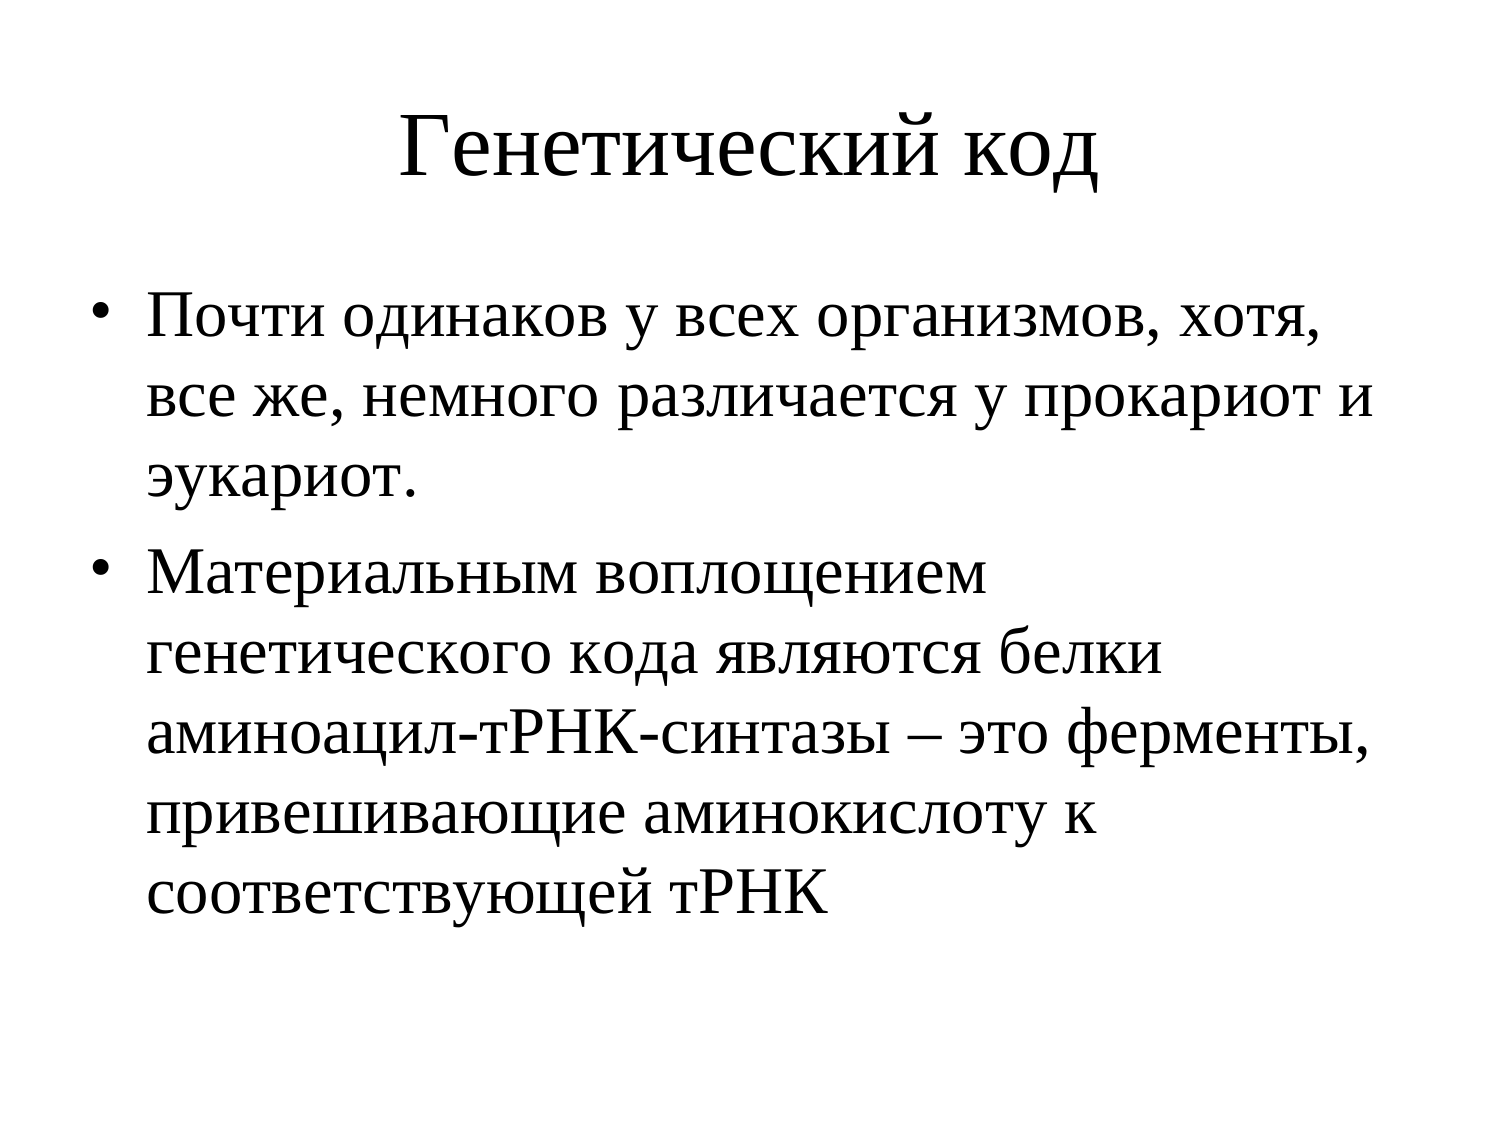

# Генетический код
Почти одинаков у всех организмов, хотя, все же, немного различается у прокариот и эукариот.
Материальным воплощением генетического кода являются белки аминоацил-тРНК-синтазы – это ферменты, привешивающие аминокислоту к соответствующей тРНК